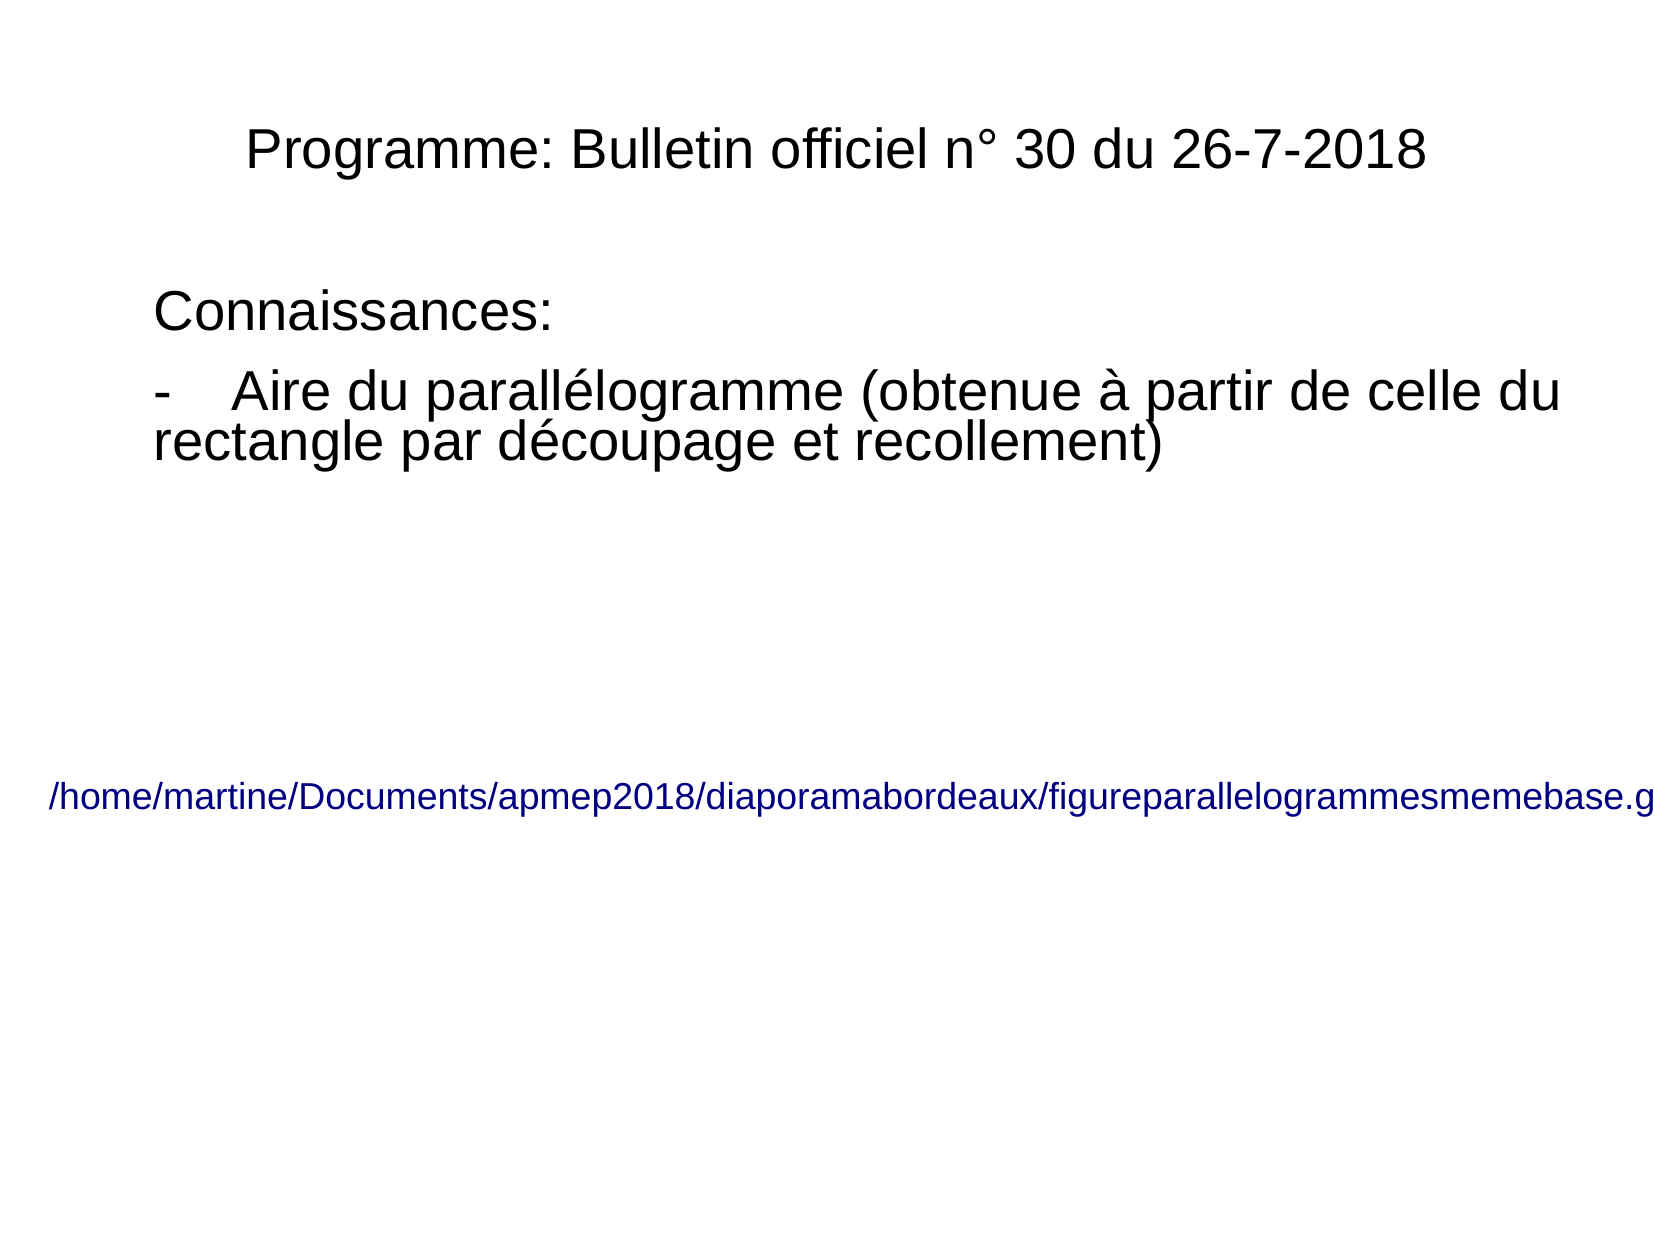

# Programme: Bulletin officiel n° 30 du 26-7-2018
Connaissances:
- Aire du parallélogramme (obtenue à partir de celle du rectangle par découpage et recollement)
/home/martine/Documents/apmep2018/diaporamabordeaux/figureparallelogrammesmemebase.ggb